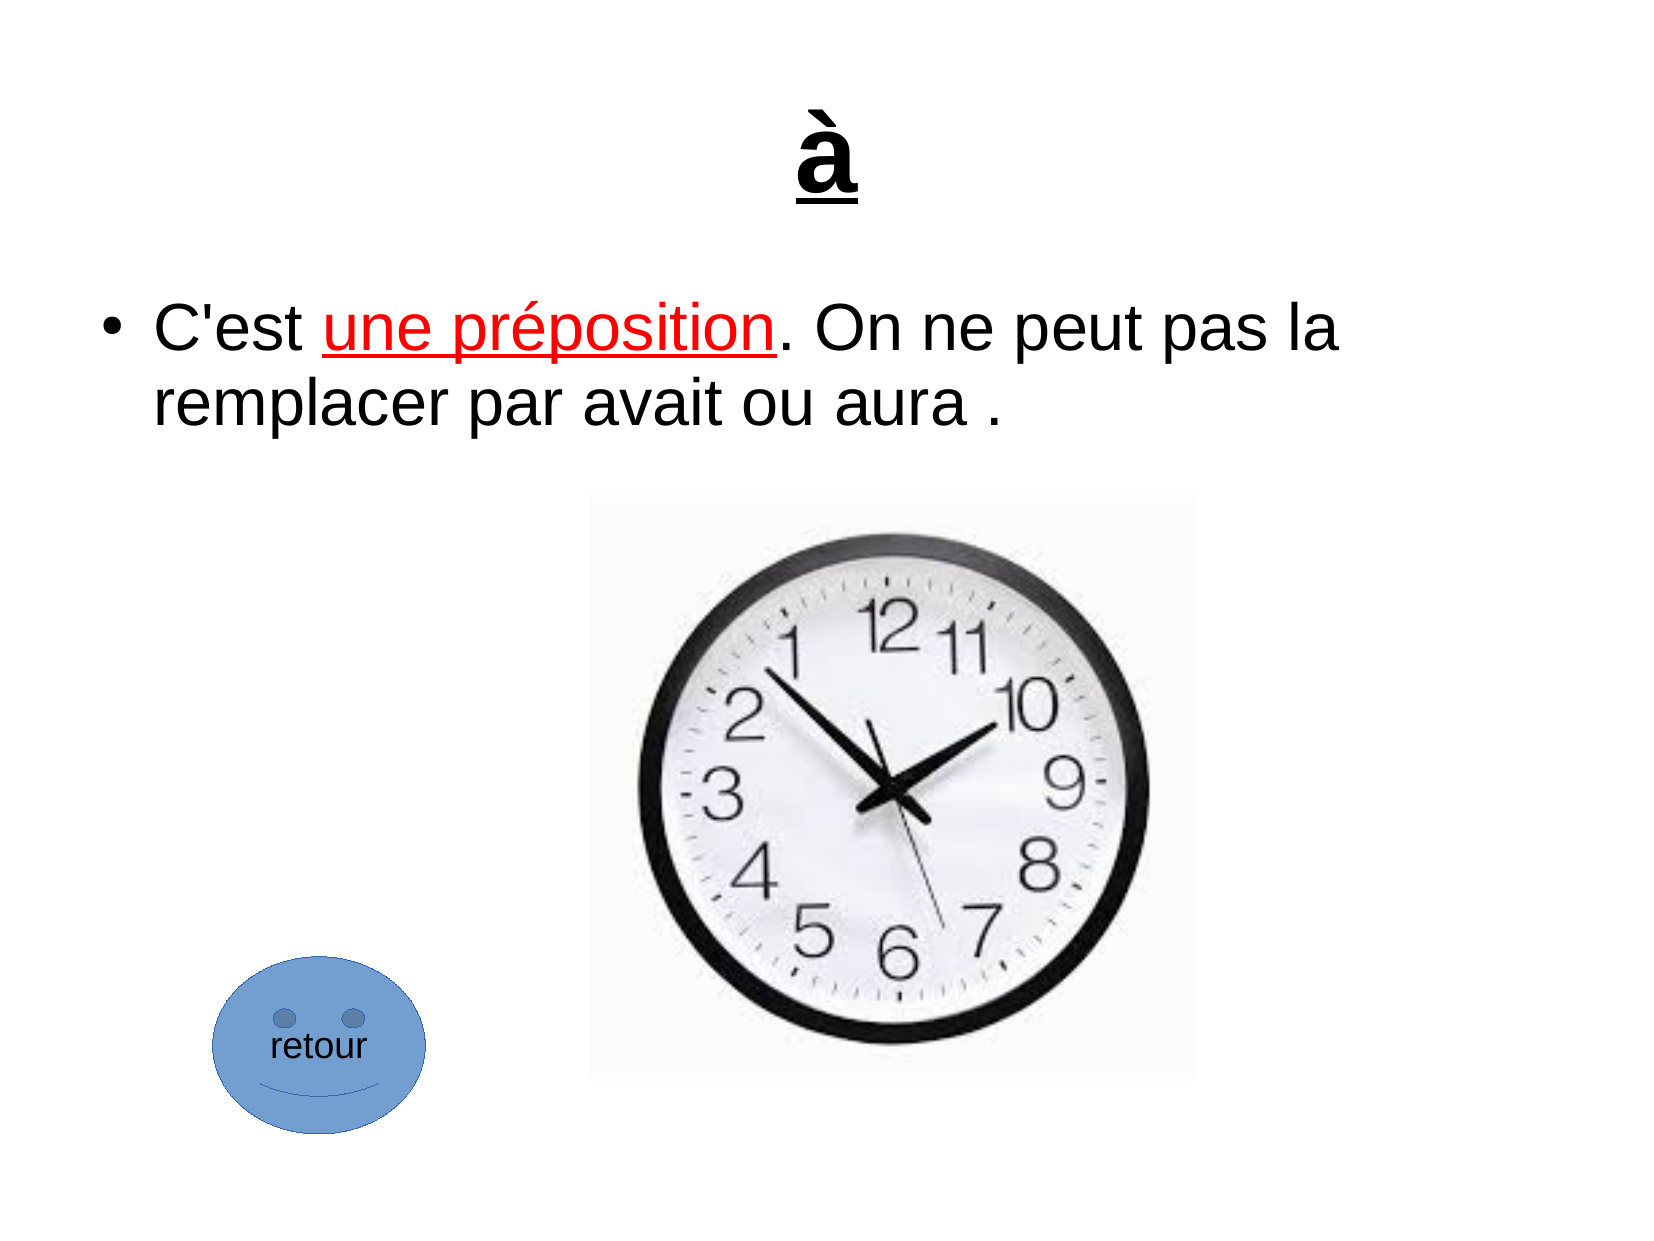

# à
C'est une préposition. On ne peut pas la remplacer par avait ou aura .
retour